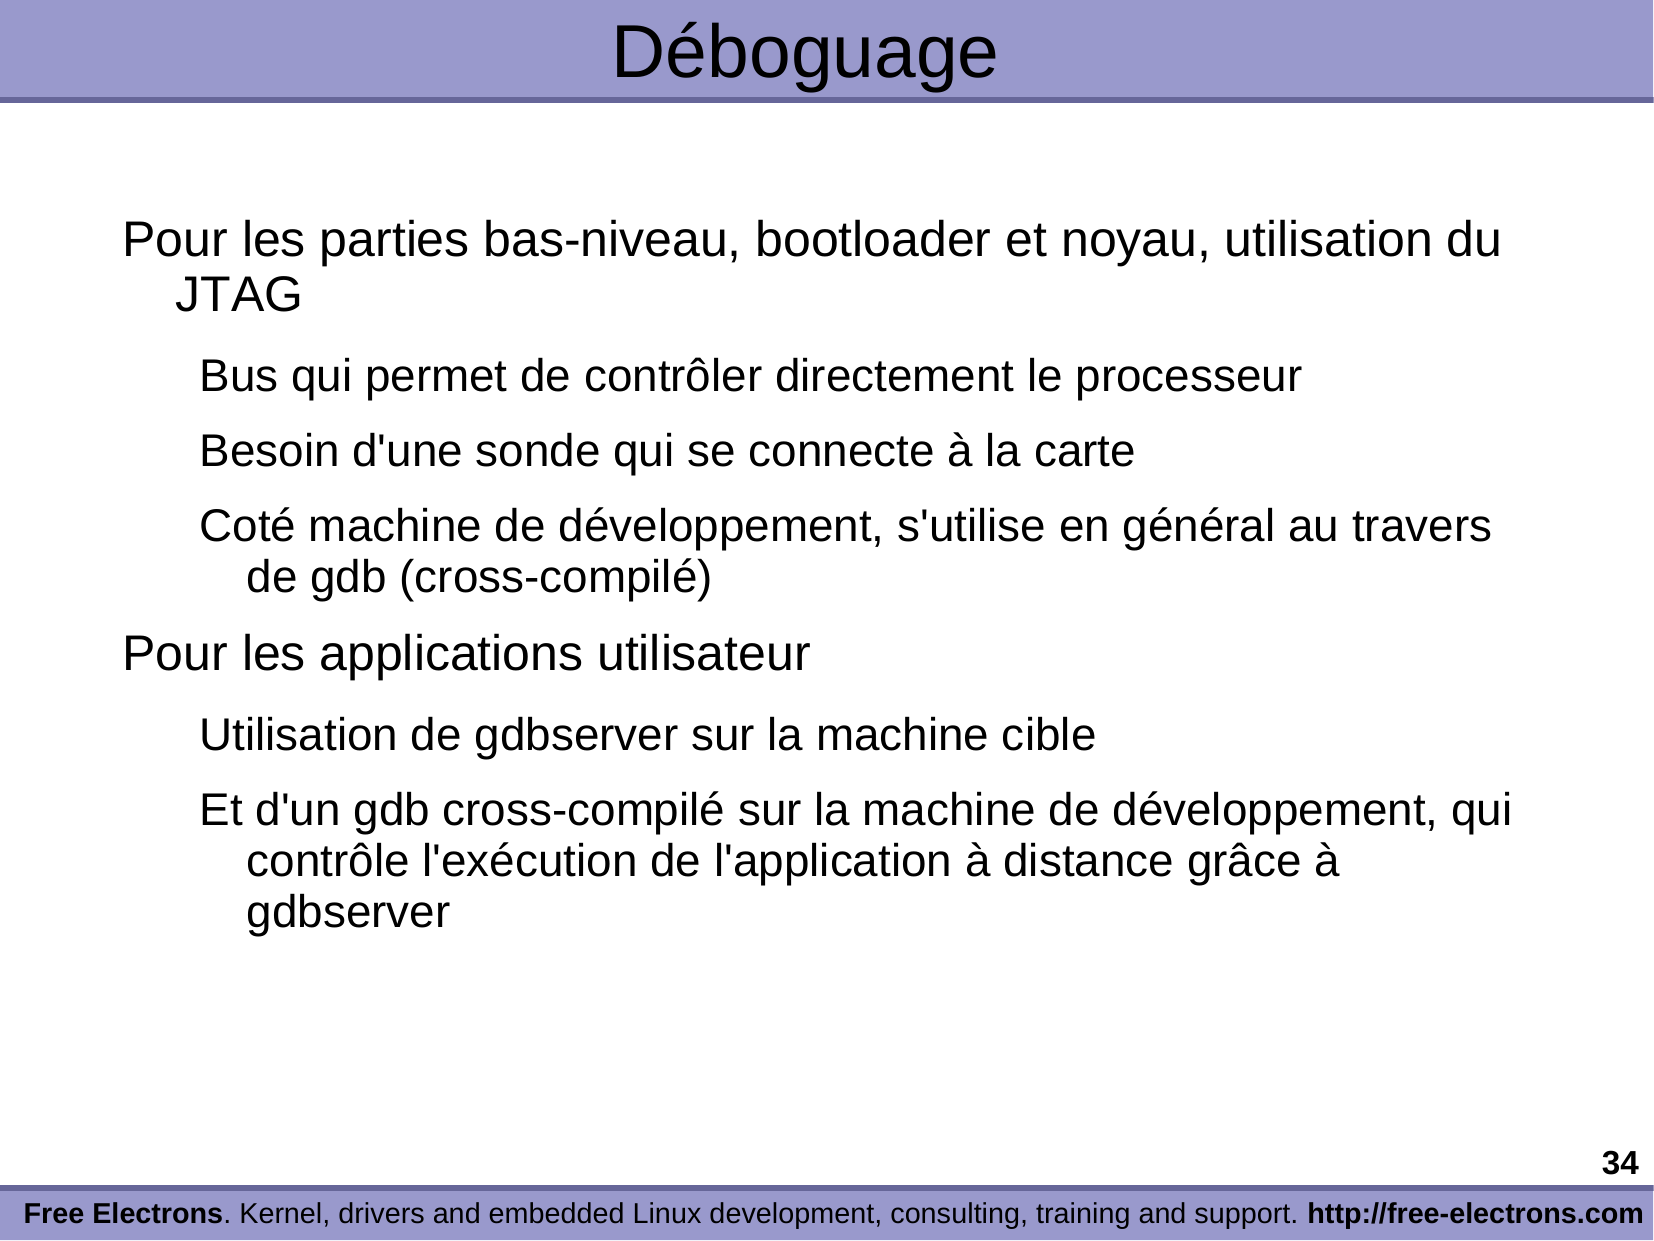

# Déboguage
Pour les parties bas-niveau, bootloader et noyau, utilisation du JTAG
Bus qui permet de contrôler directement le processeur
Besoin d'une sonde qui se connecte à la carte
Coté machine de développement, s'utilise en général au travers de gdb (cross-compilé)
Pour les applications utilisateur
Utilisation de gdbserver sur la machine cible
Et d'un gdb cross-compilé sur la machine de développement, qui contrôle l'exécution de l'application à distance grâce à gdbserver